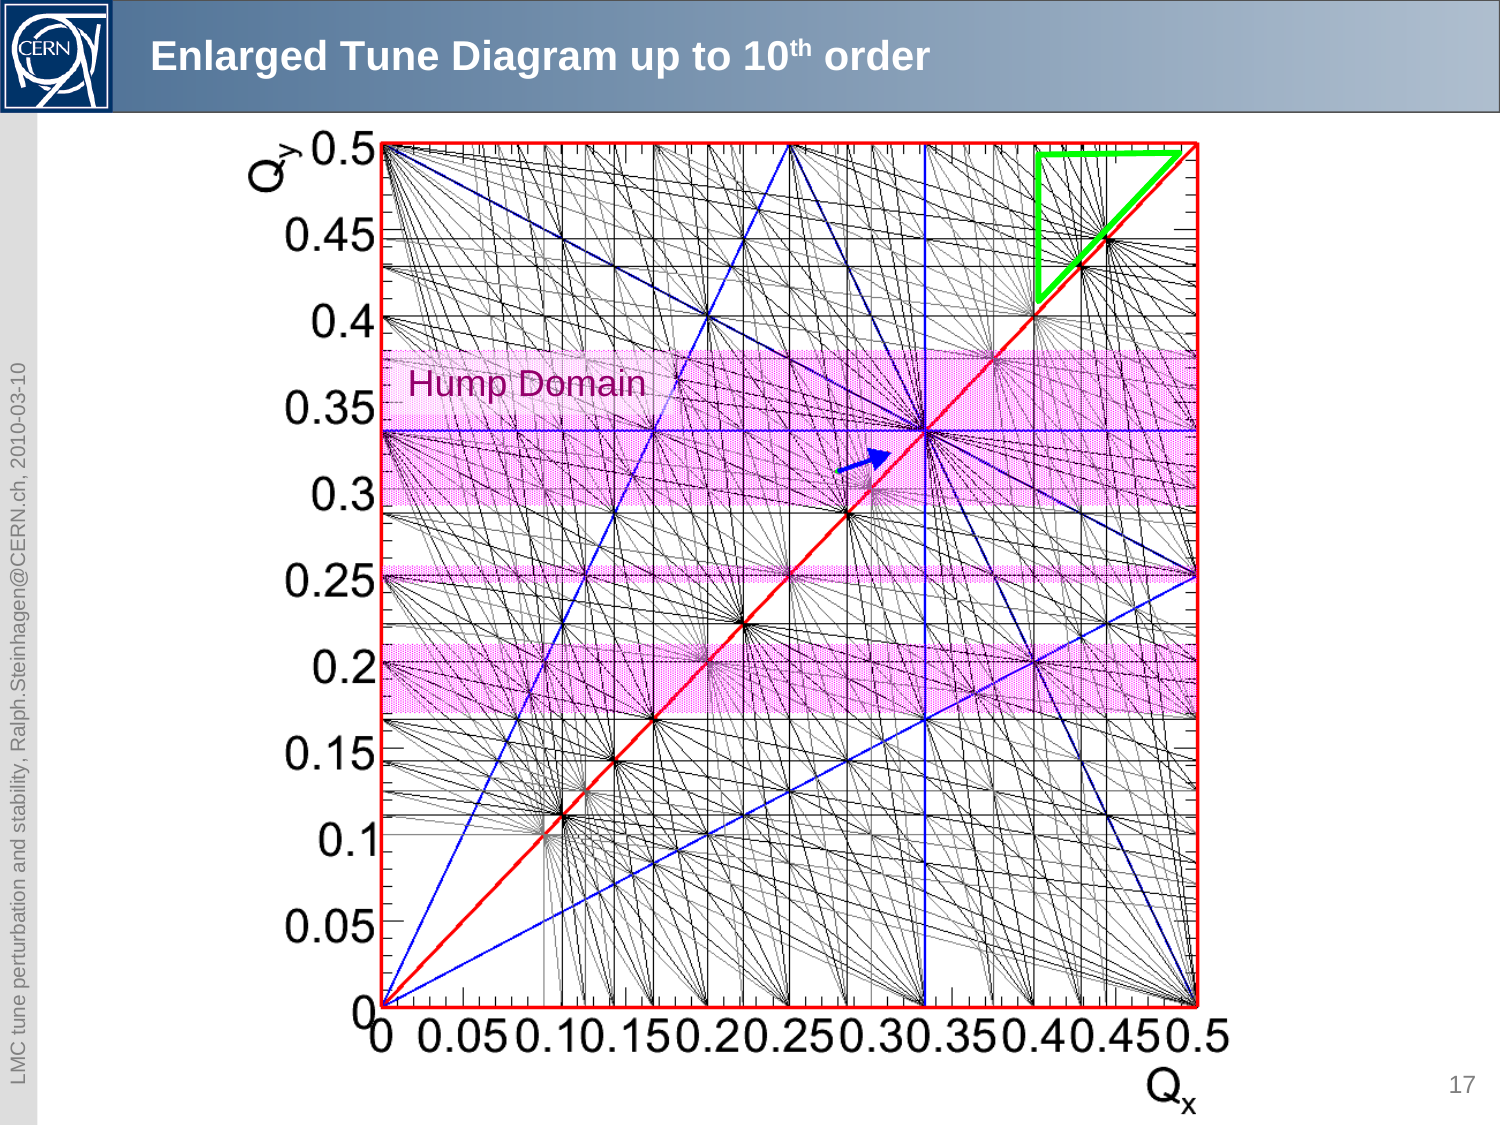

# Enlarged Tune Diagram up to 10th order
Hump Domain